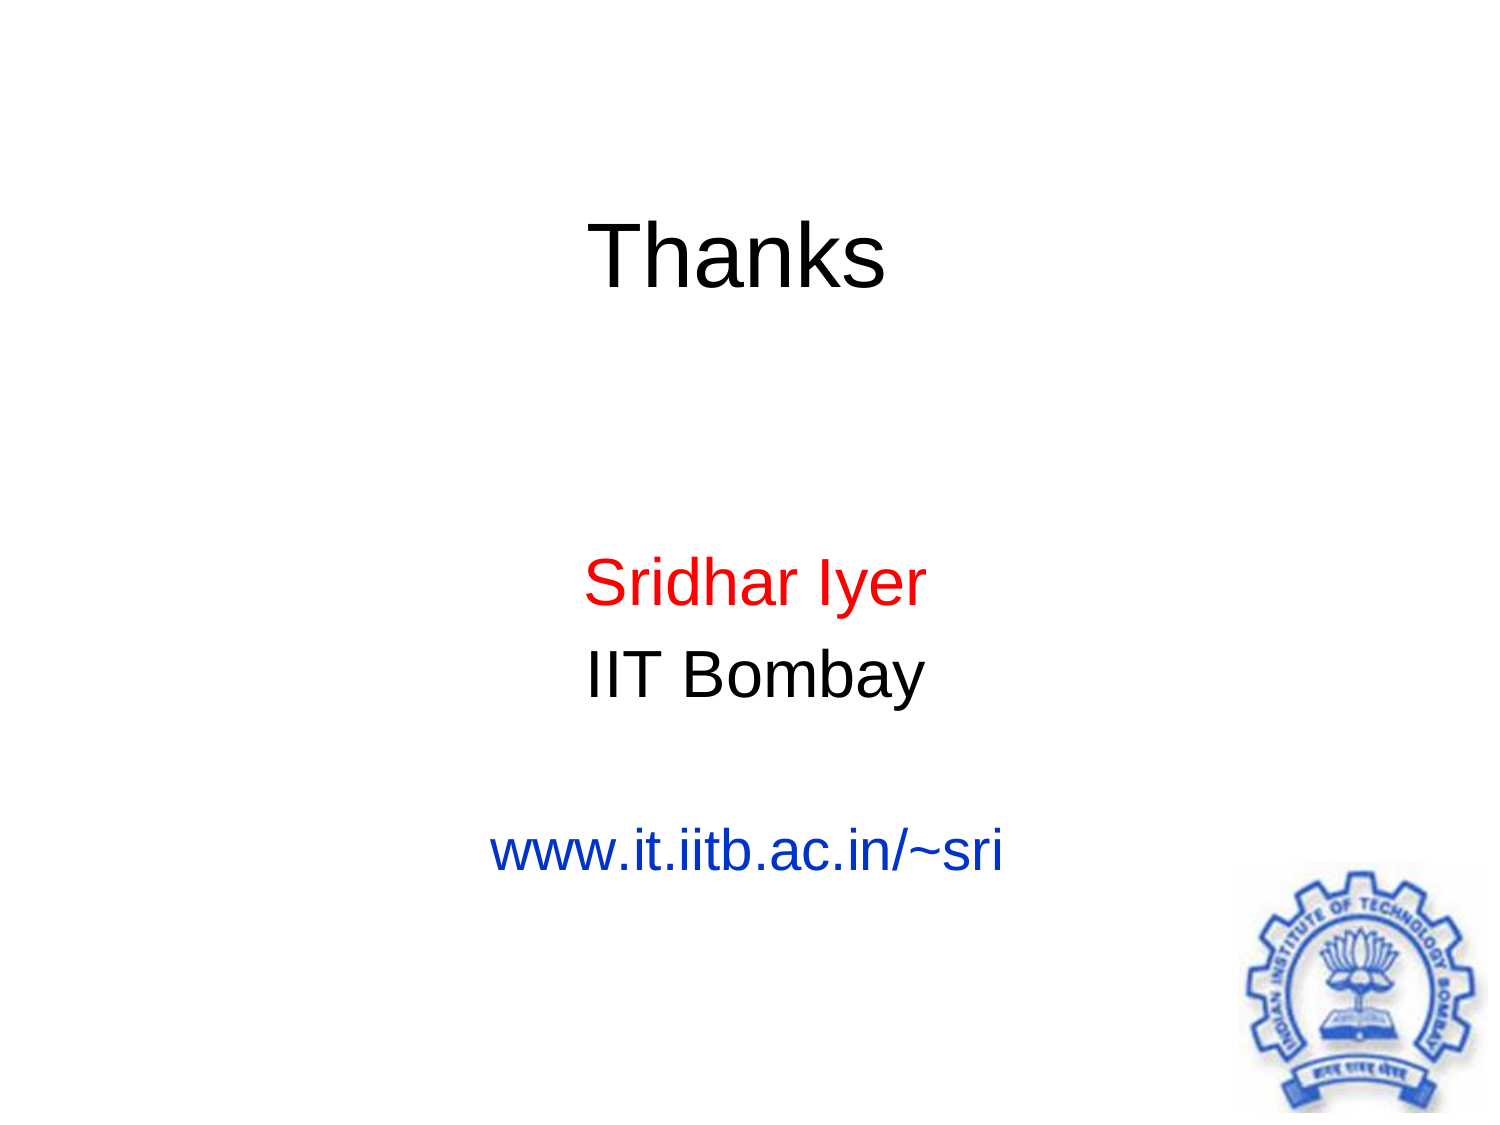

# Thanks
Sridhar Iyer
IIT Bombay
www.it.iitb.ac.in/~sri
61